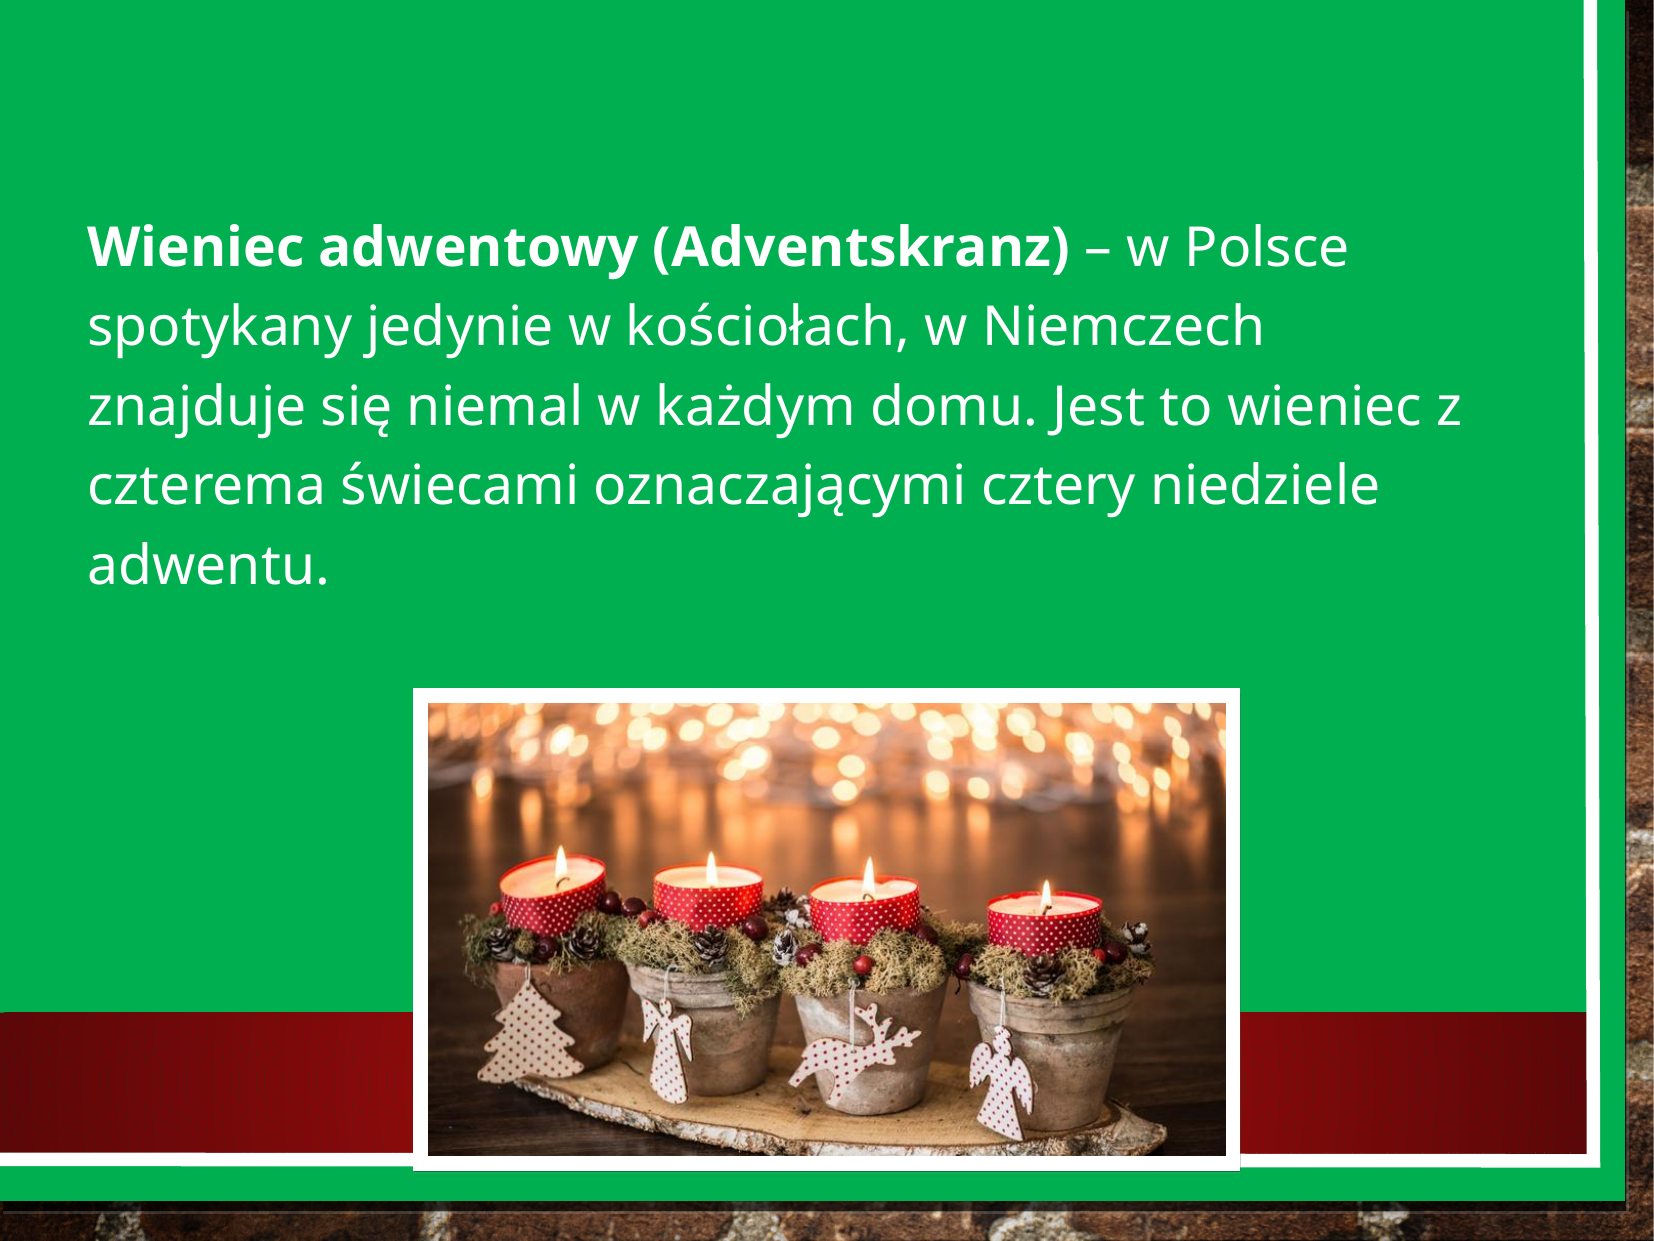

Wieniec adwentowy (Adventskranz) – w Polsce spotykany jedynie w kościołach, w Niemczech znajduje się niemal w każdym domu. Jest to wieniec z czterema świecami oznaczającymi cztery niedziele adwentu.
#